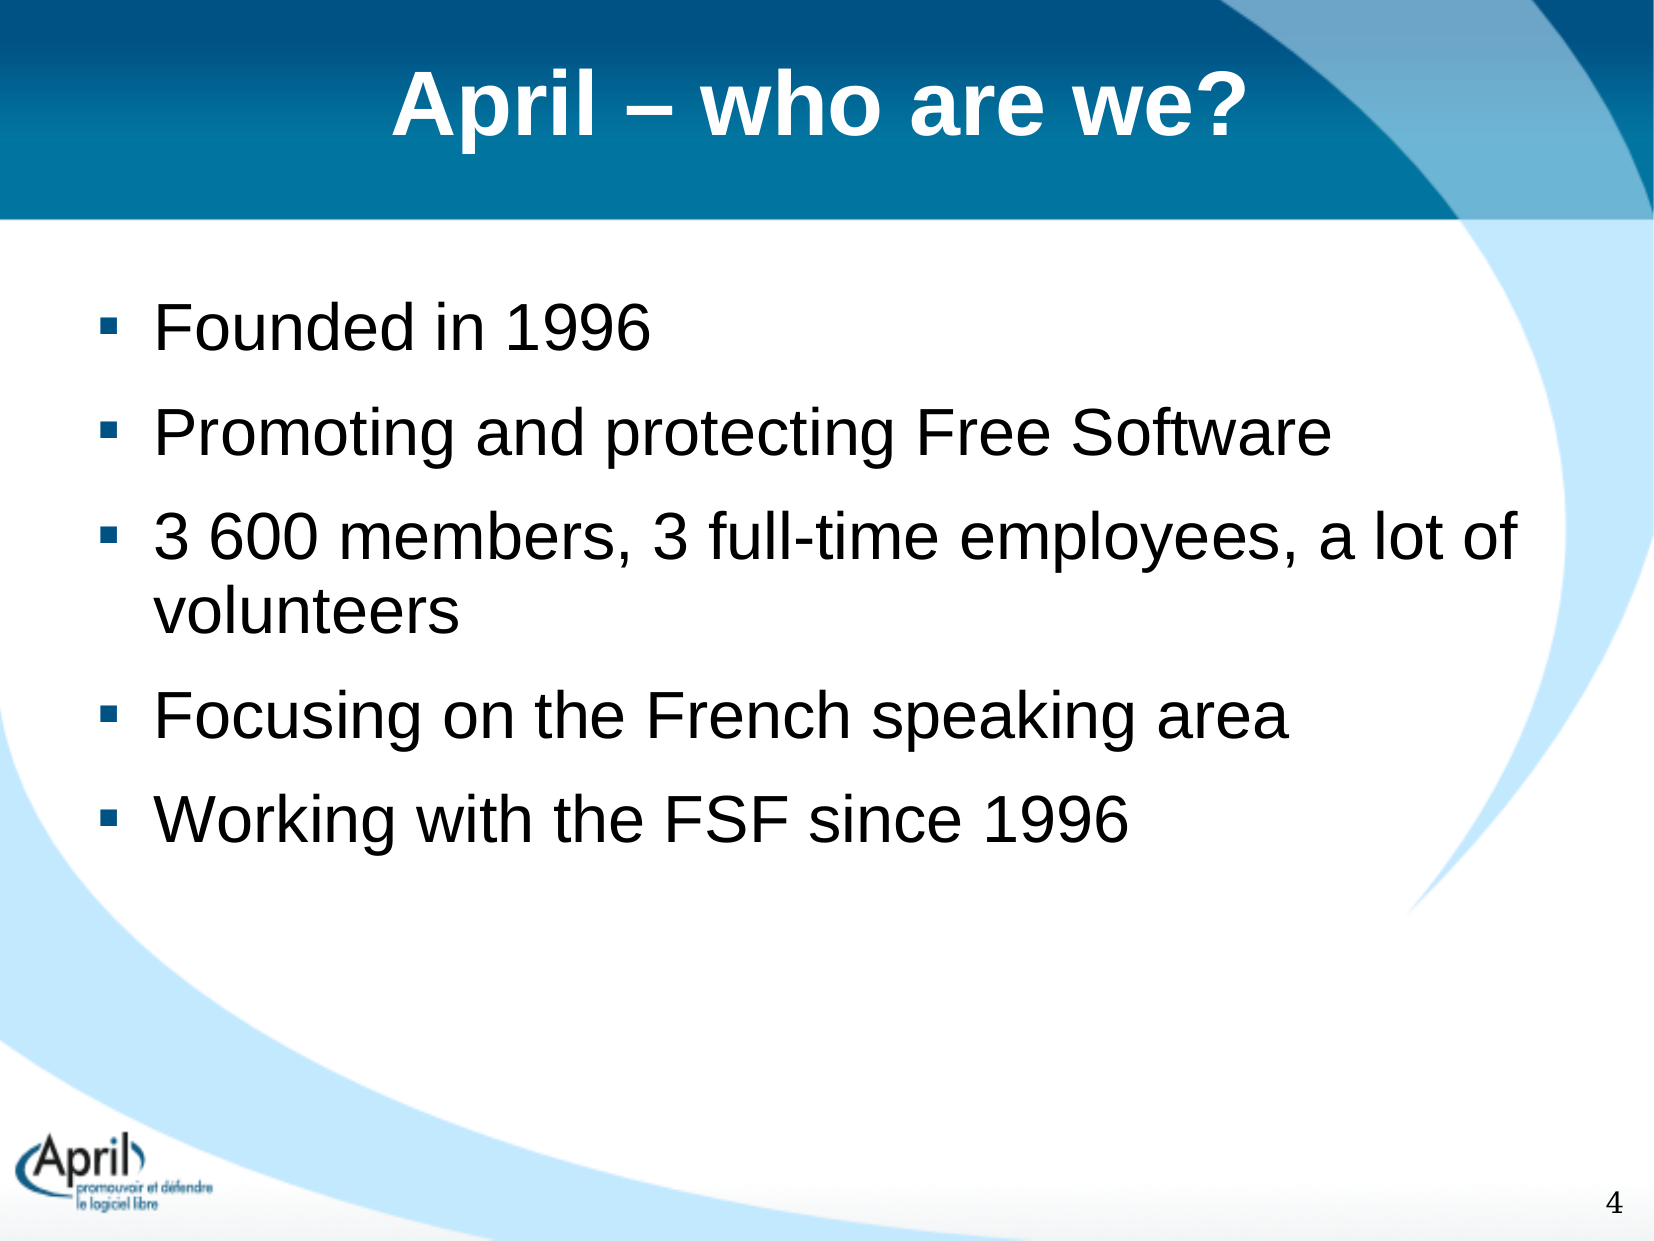

# April – who are we?
Founded in 1996
Promoting and protecting Free Software
3 600 members, 3 full-time employees, a lot of volunteers
Focusing on the French speaking area
Working with the FSF since 1996
4